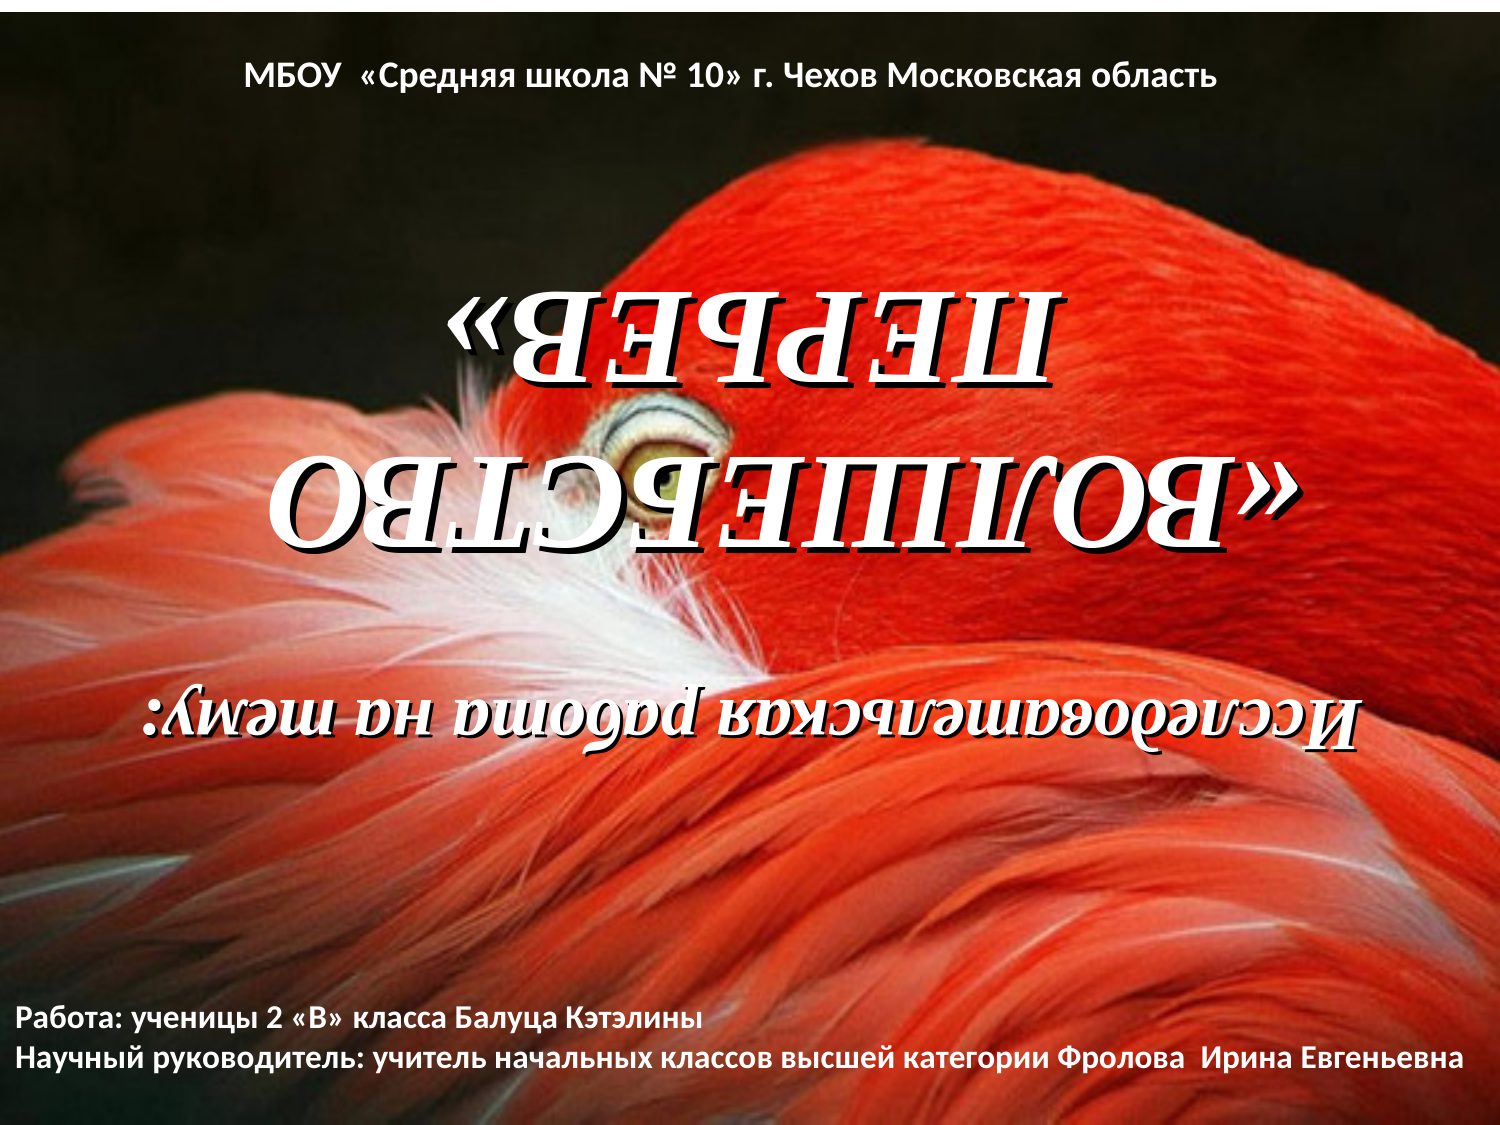

МБОУ «Средняя школа № 10» г. Чехов Московская область
Исследовательская работа на тему:
«ВОЛШЕБСТВО ПЕРЬЕВ»
#
Работа: ученицы 2 «В» класса Балуца Кэтэлины
Научный руководитель: учитель начальных классов высшей категории Фролова Ирина Евгеньевна